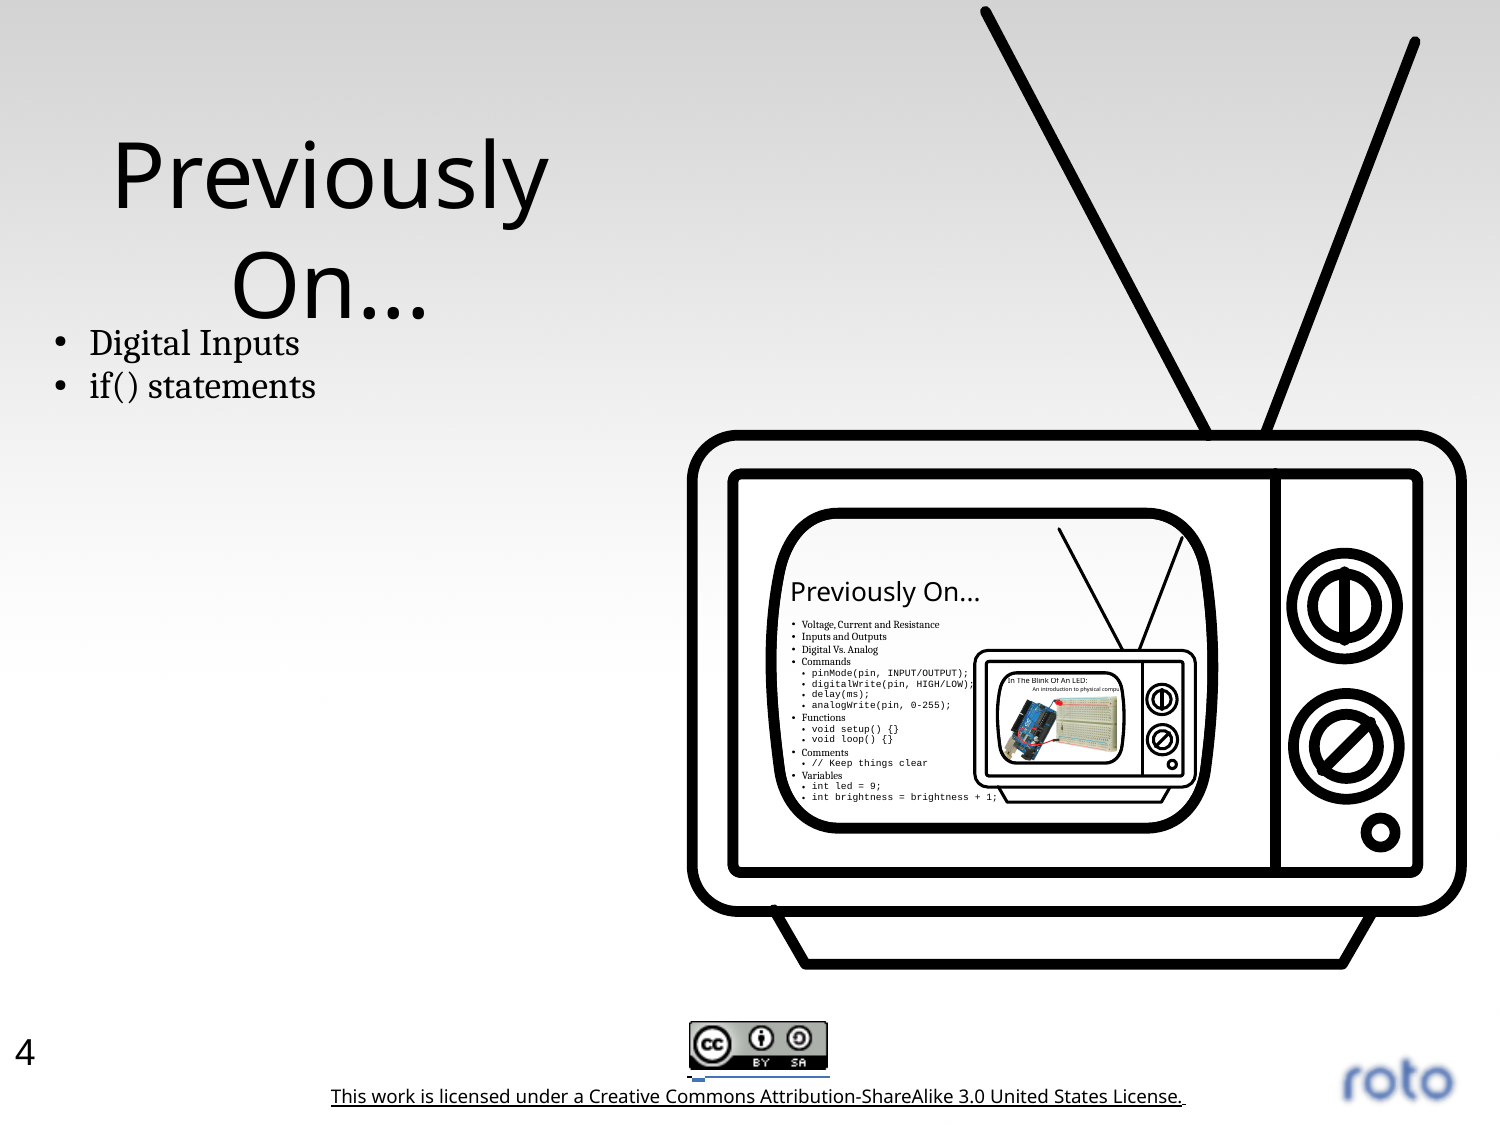

# Previously On...
Digital Inputs
if() statements